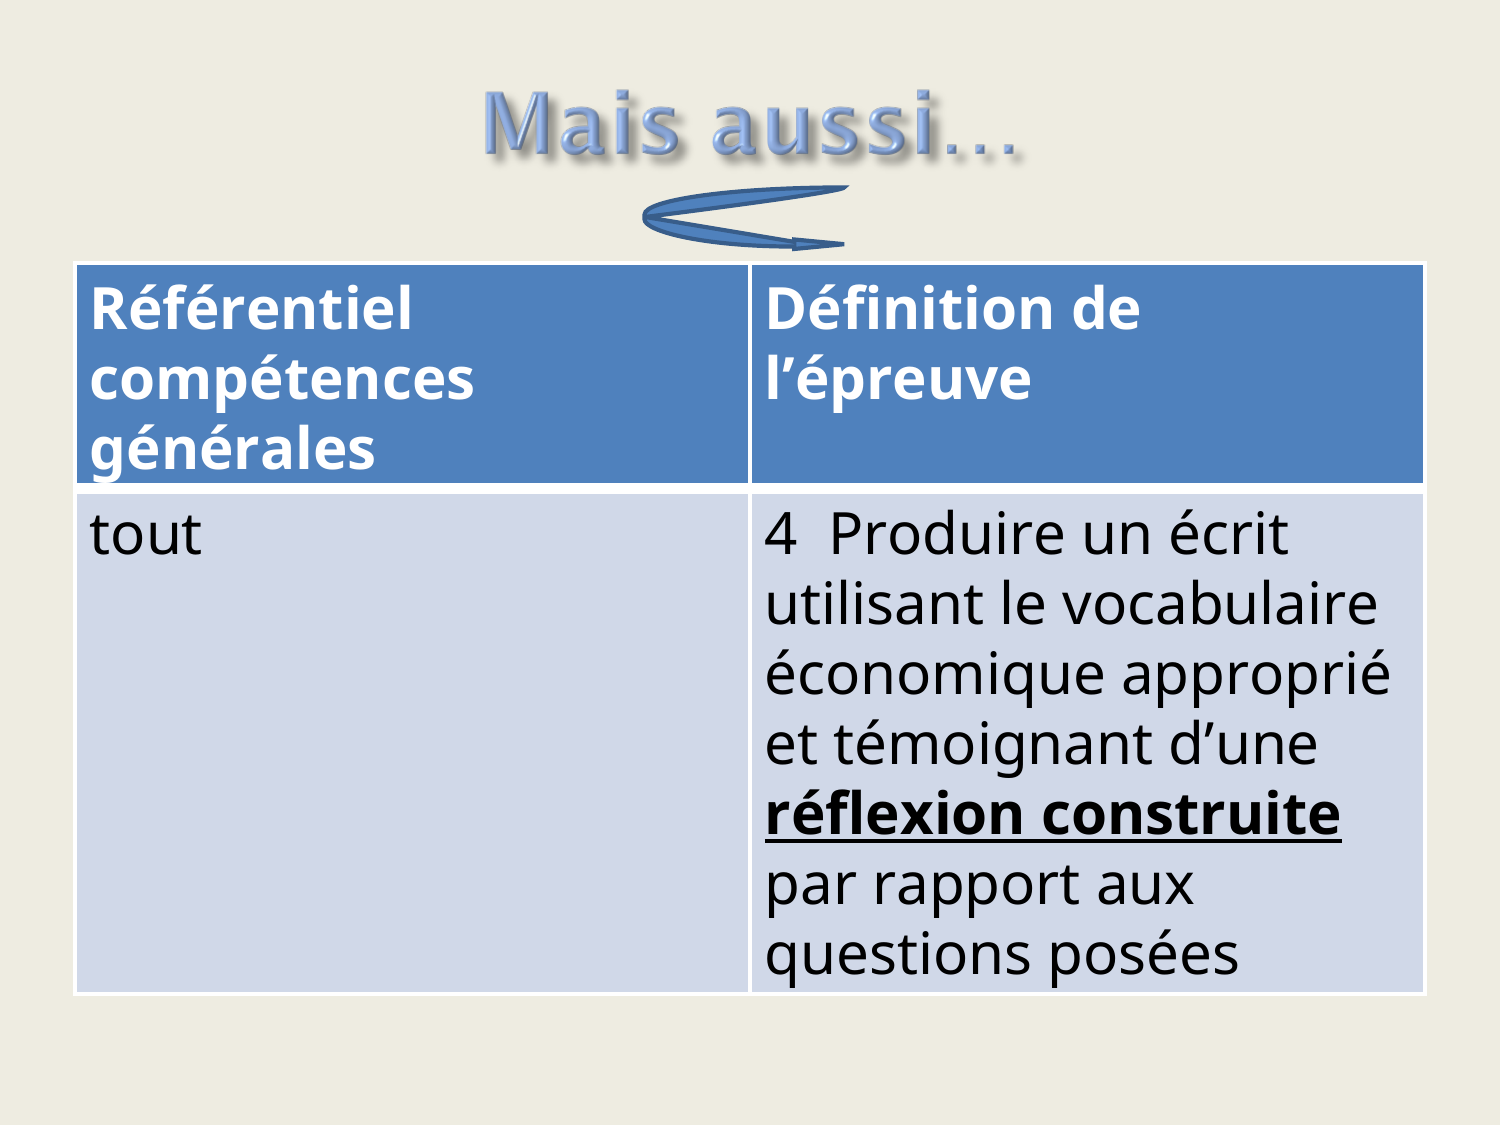

| Référentiel compétences générales | Définition de l’épreuve |
| --- | --- |
| tout | 4 Produire un écrit utilisant le vocabulaire économique approprié et témoignant d’une réflexion construite par rapport aux questions posées |